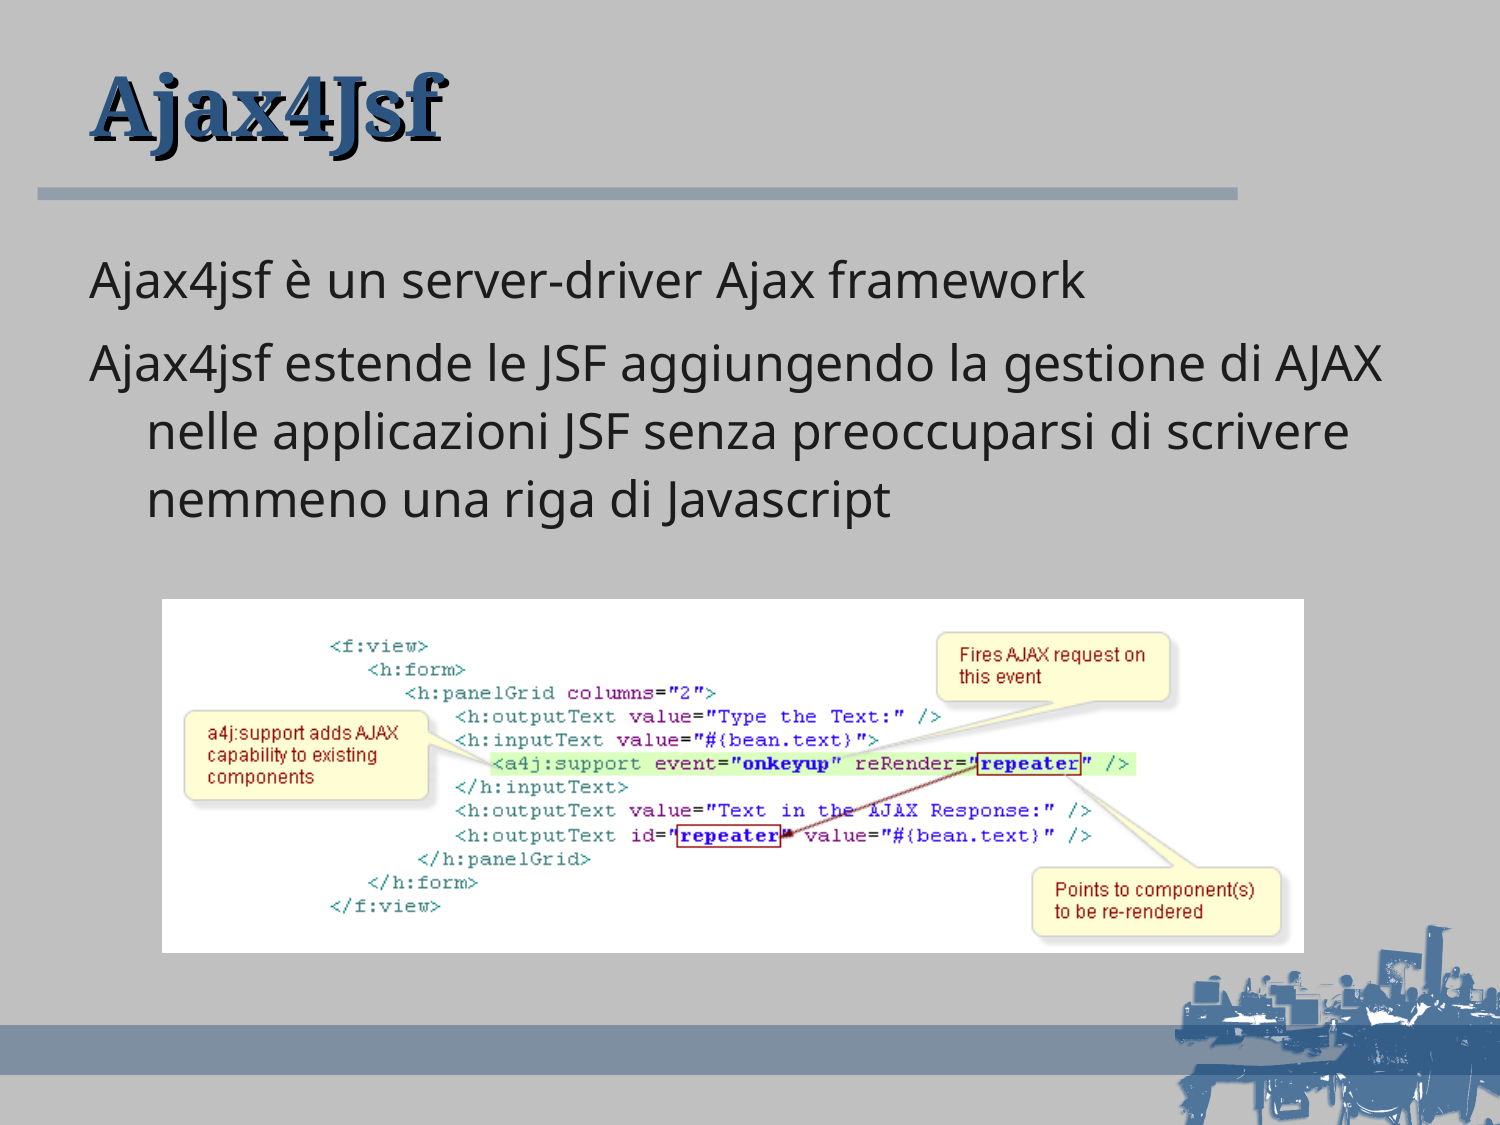

# Ajax4Jsf
Ajax4jsf è un server-driver Ajax framework
Ajax4jsf estende le JSF aggiungendo la gestione di AJAX nelle applicazioni JSF senza preoccuparsi di scrivere nemmeno una riga di Javascript